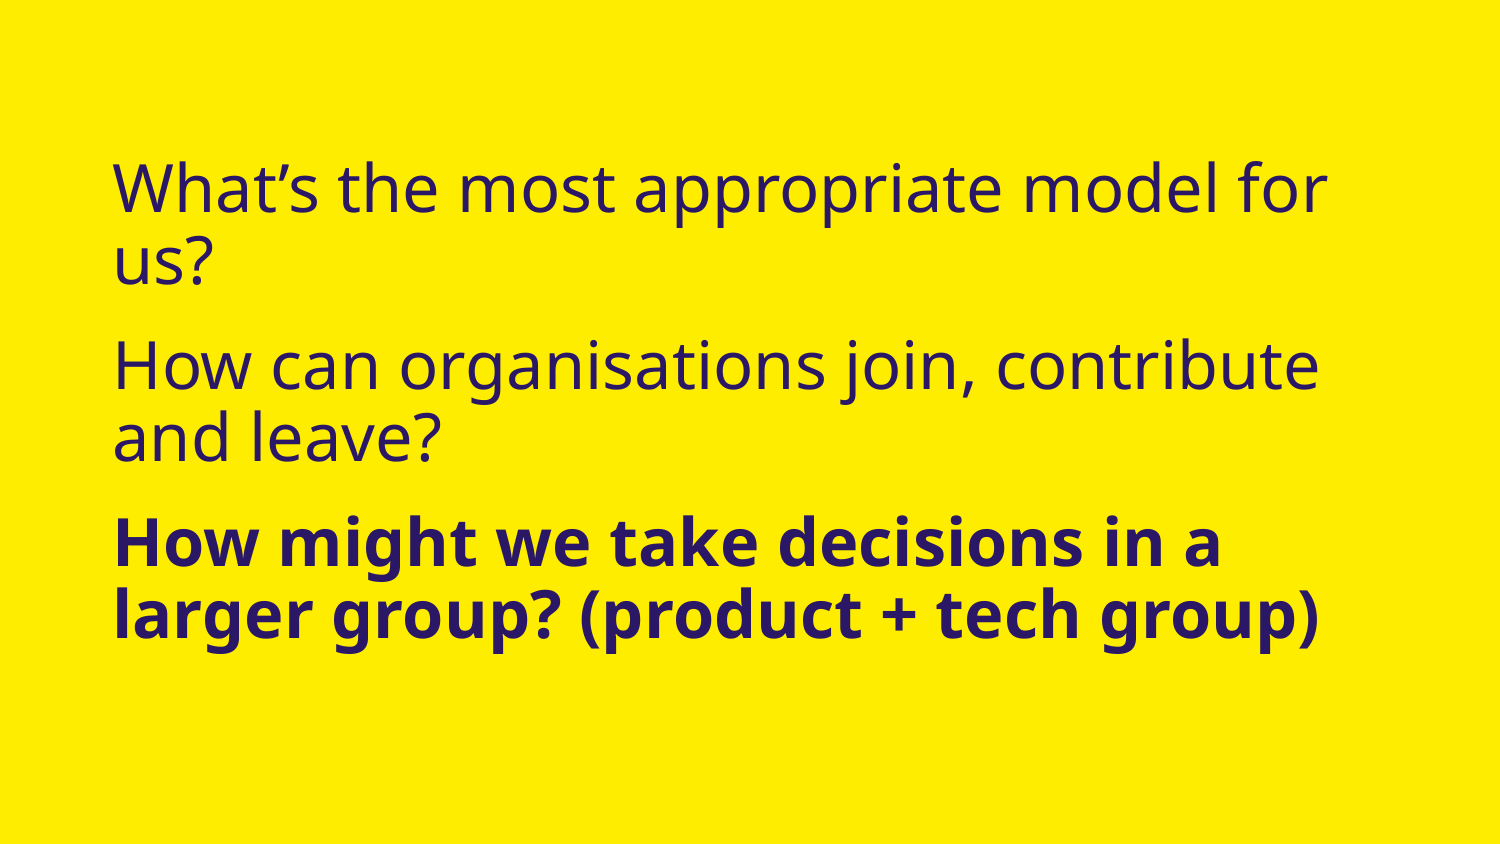

What’s the most appropriate model for us?
How can organisations join, contribute
and leave?
How might we take decisions in a larger group? (product + tech group)